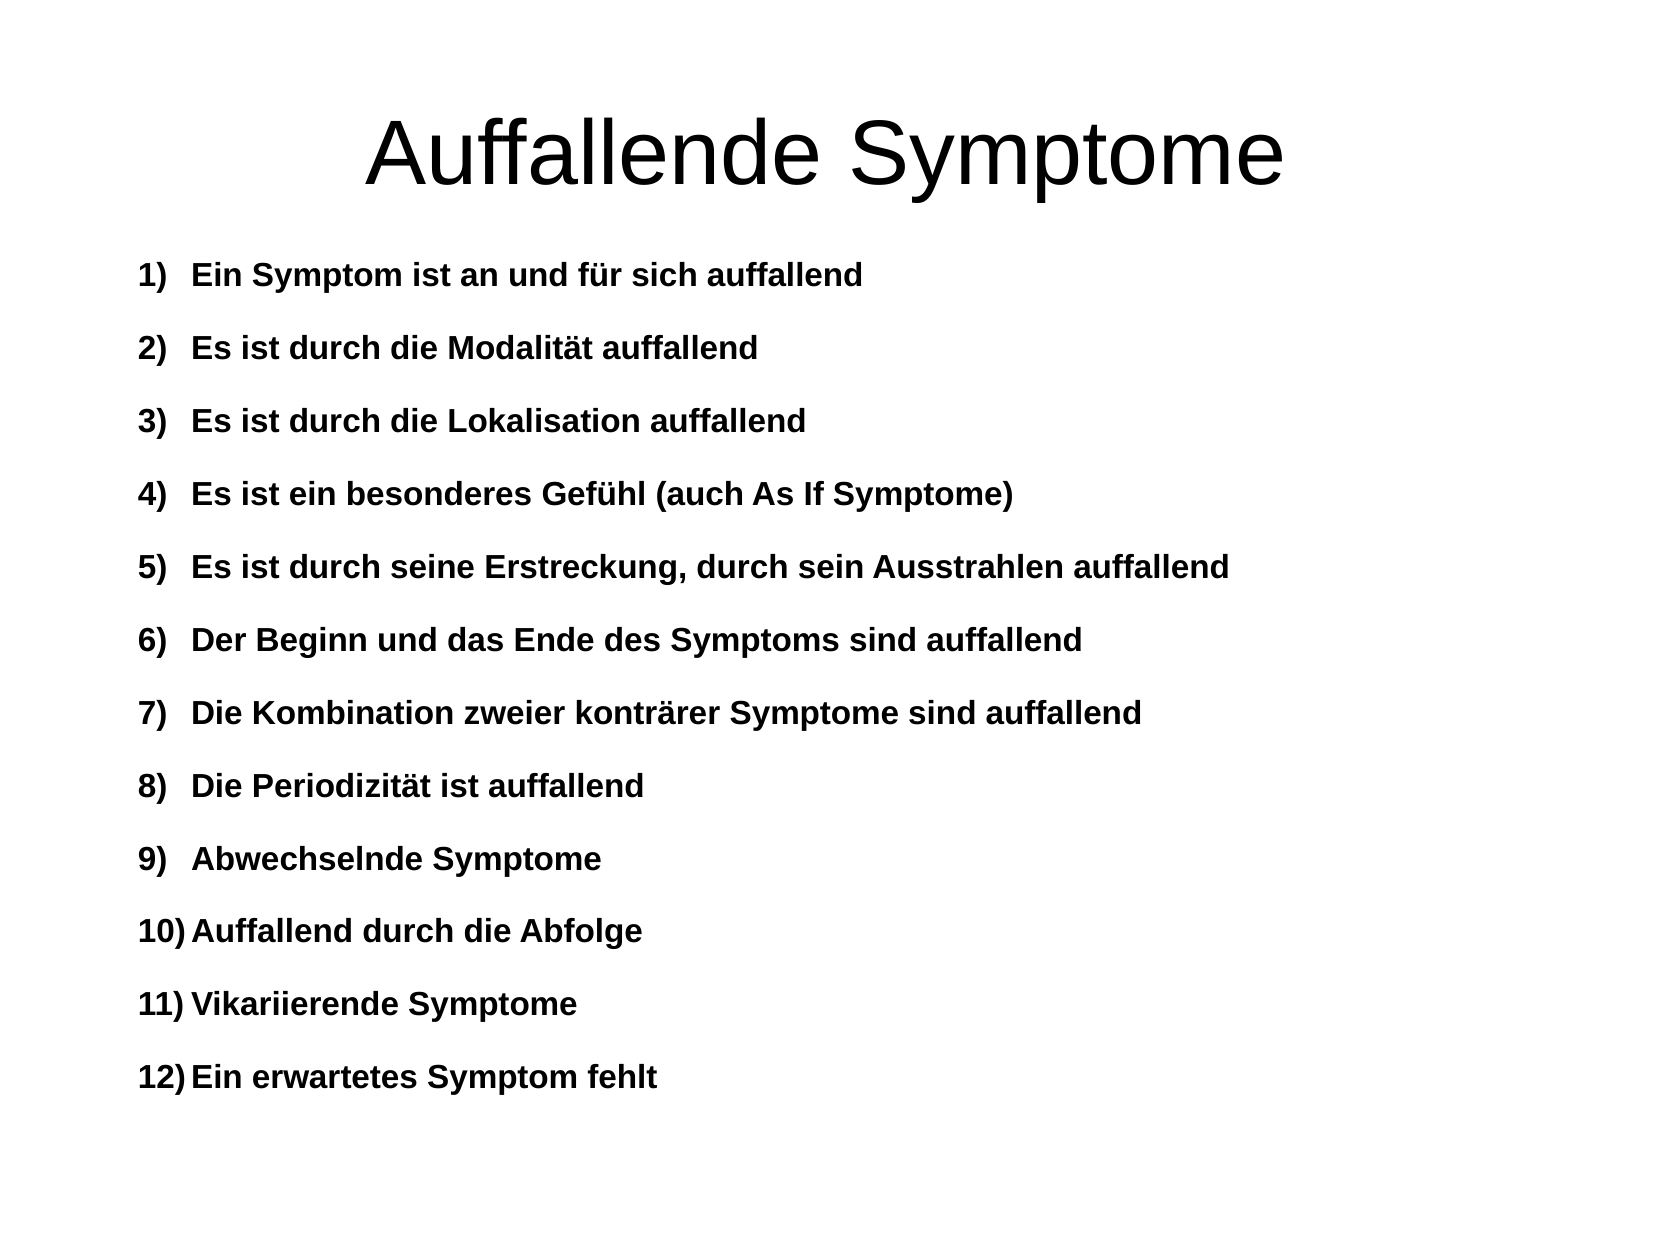

# Auffallende Symptome
Ein Symptom ist an und für sich auffallend
Es ist durch die Modalität auffallend
Es ist durch die Lokalisation auffallend
Es ist ein besonderes Gefühl (auch As If Symptome)
Es ist durch seine Erstreckung, durch sein Ausstrahlen auffallend
Der Beginn und das Ende des Symptoms sind auffallend
Die Kombination zweier konträrer Symptome sind auffallend
Die Periodizität ist auffallend
Abwechselnde Symptome
Auffallend durch die Abfolge
Vikariierende Symptome
Ein erwartetes Symptom fehlt